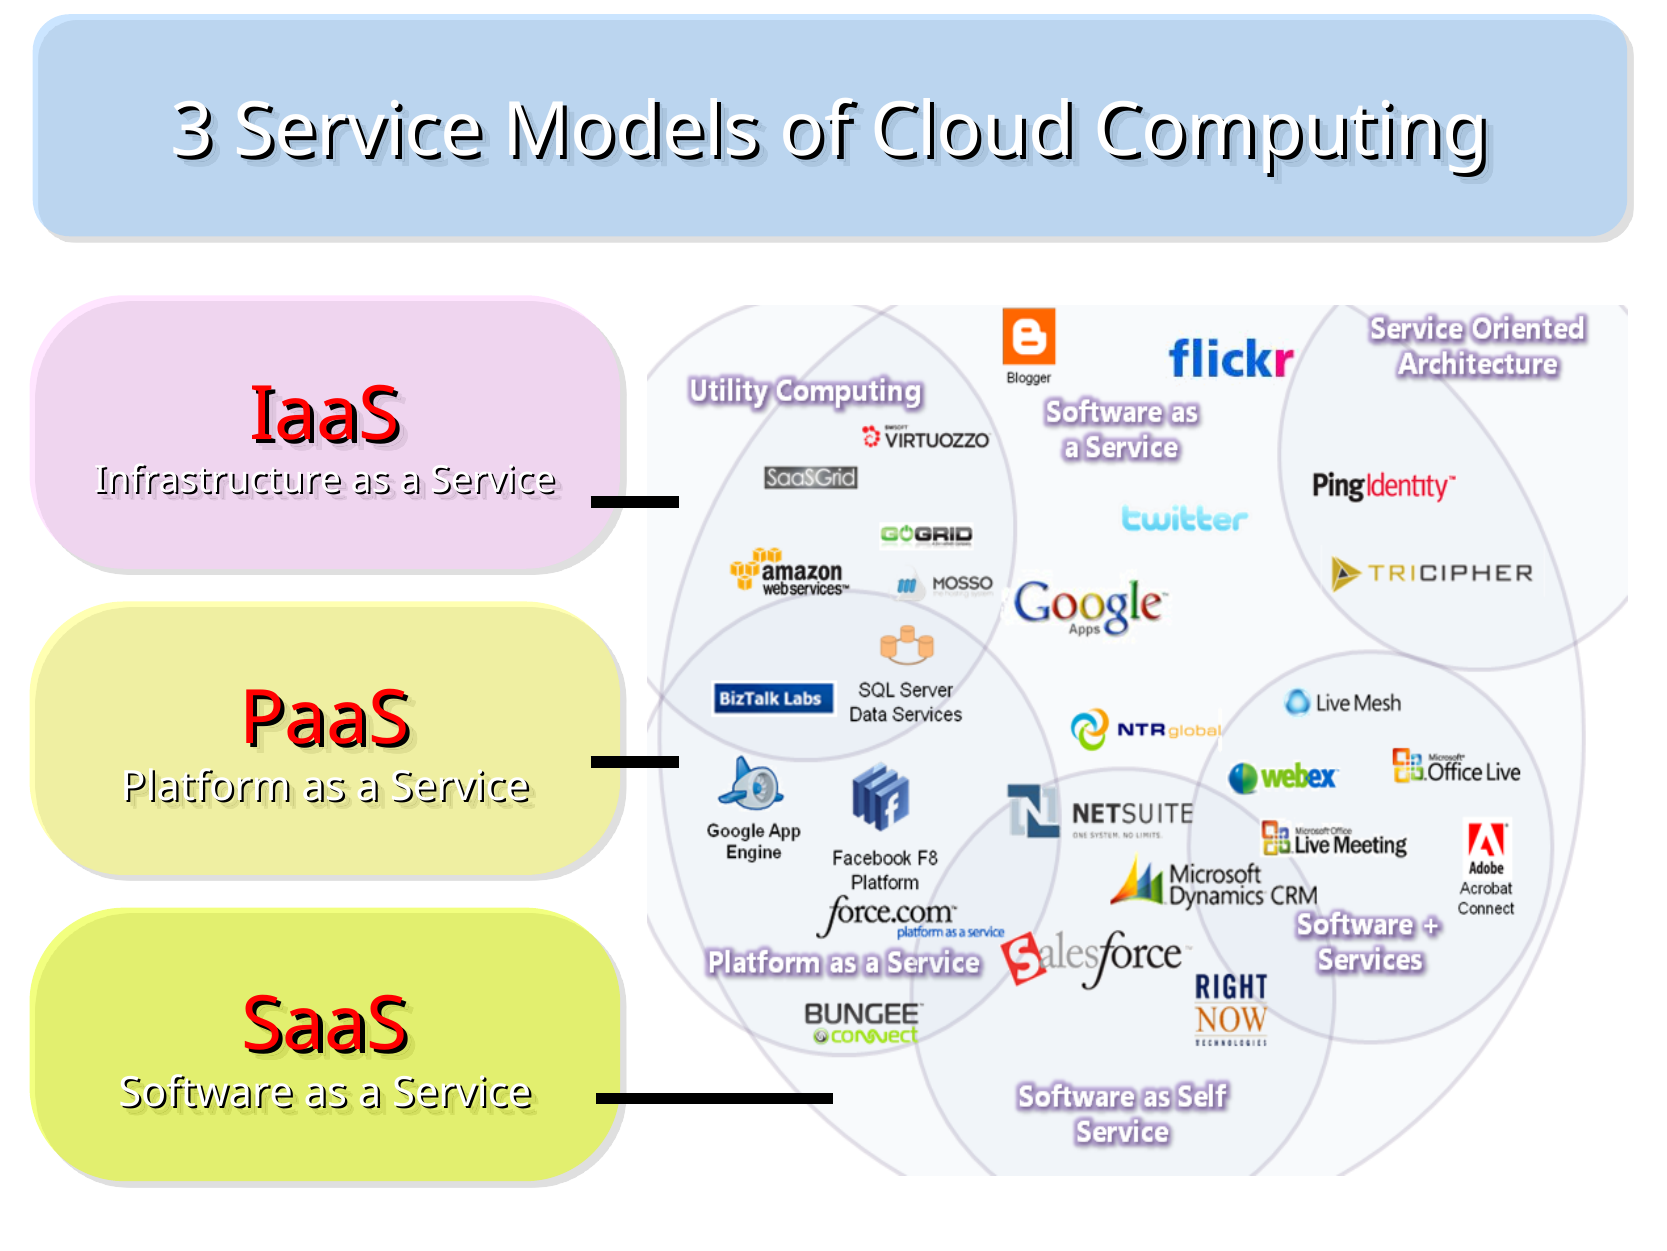

3 Service Models of Cloud Computing
IaaS
Infrastructure as a Service
PaaS
Platform as a Service
SaaS
Software as a Service
7